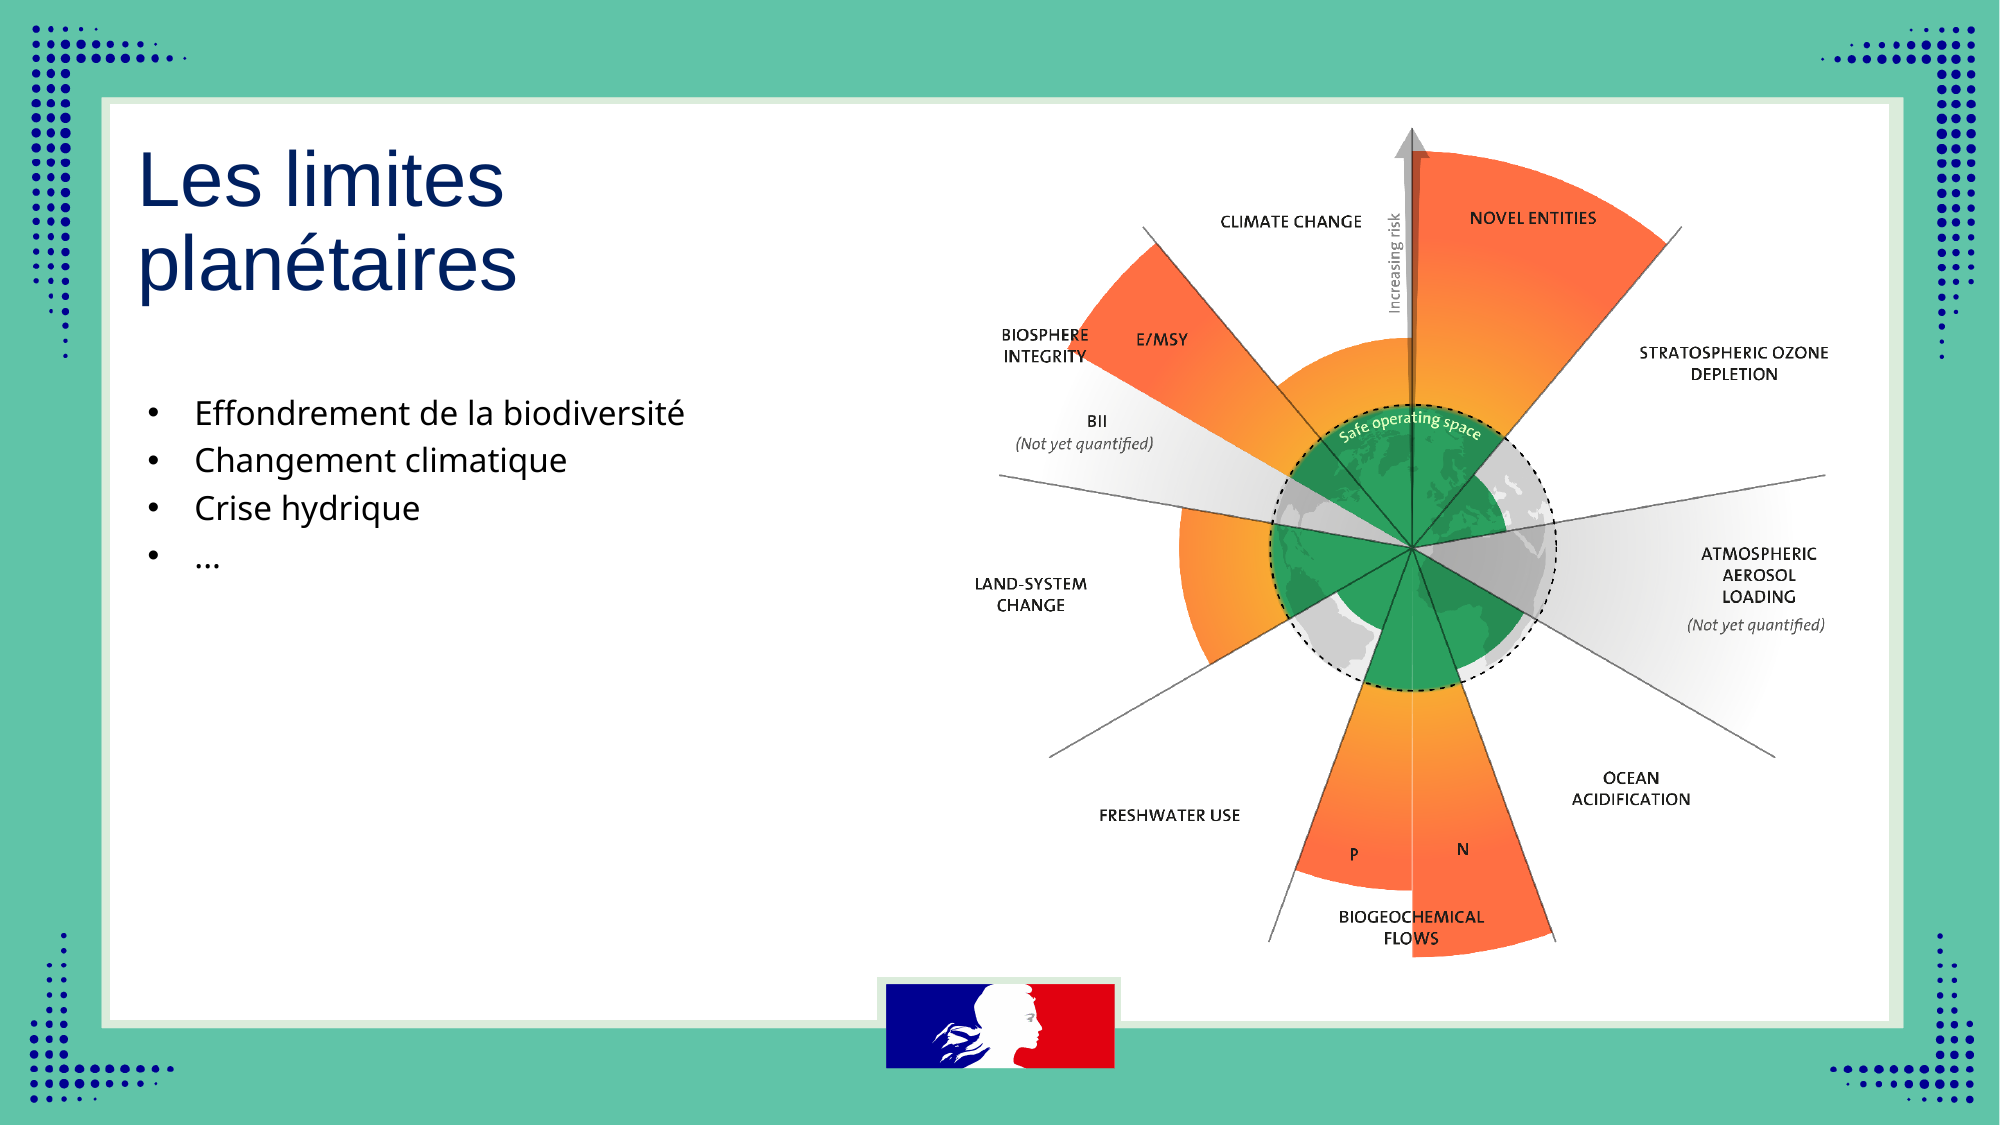

# Les limites planétaires
Effondrement de la biodiversité
Changement climatique
Crise hydrique
...